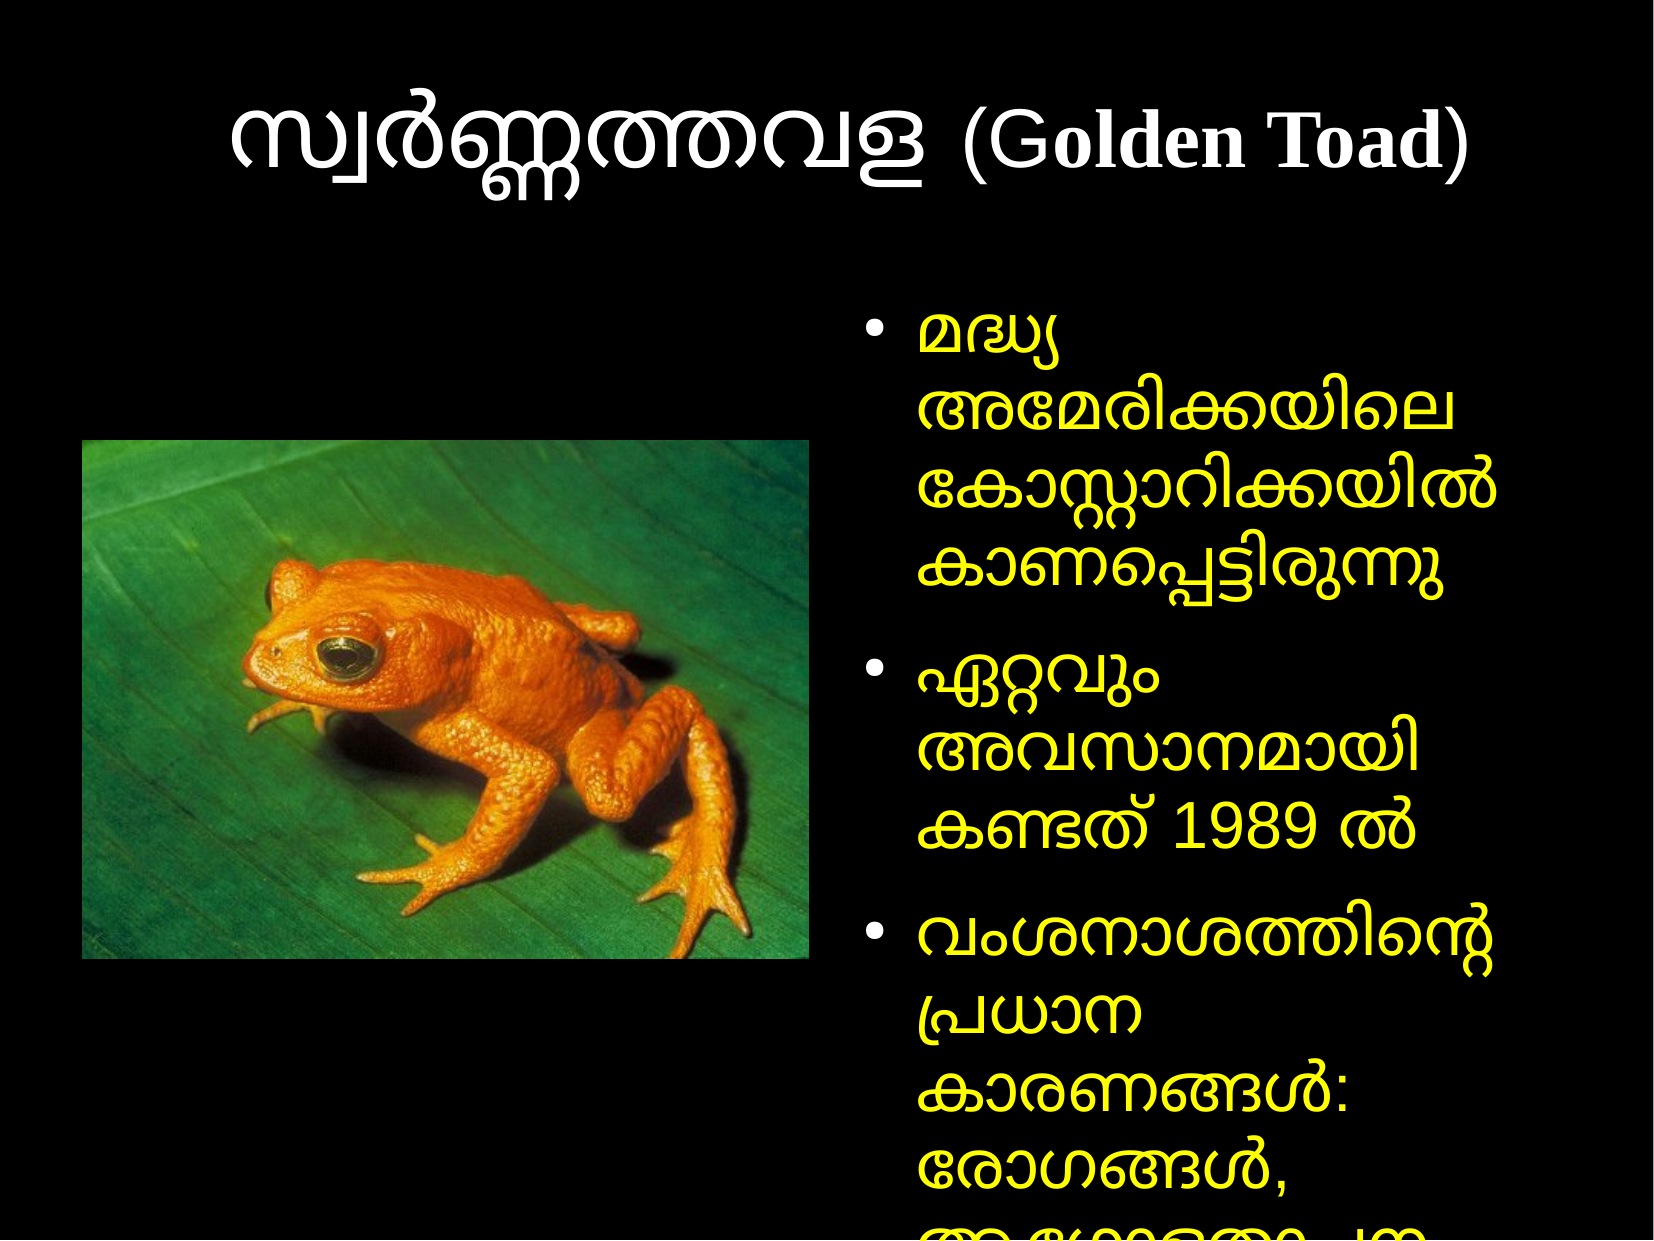

സ്വര്‍ണ്ണത്തവള (Golden Toad)
# മദ്ധ്യ അമേരിക്കയിലെ കോസ്റ്റാറിക്കയില്‍ കാണപ്പെട്ടിരുന്നു
ഏറ്റവും അവസാനമായി കണ്ടത് 1989 ല്‍
വംശനാശത്തിന്റെ പ്രധാന കാരണങ്ങള്‍: രോഗങ്ങള്‍, ആഗോളതാപനം, കാലാവസ്ഥാ വ്യതിയാനം